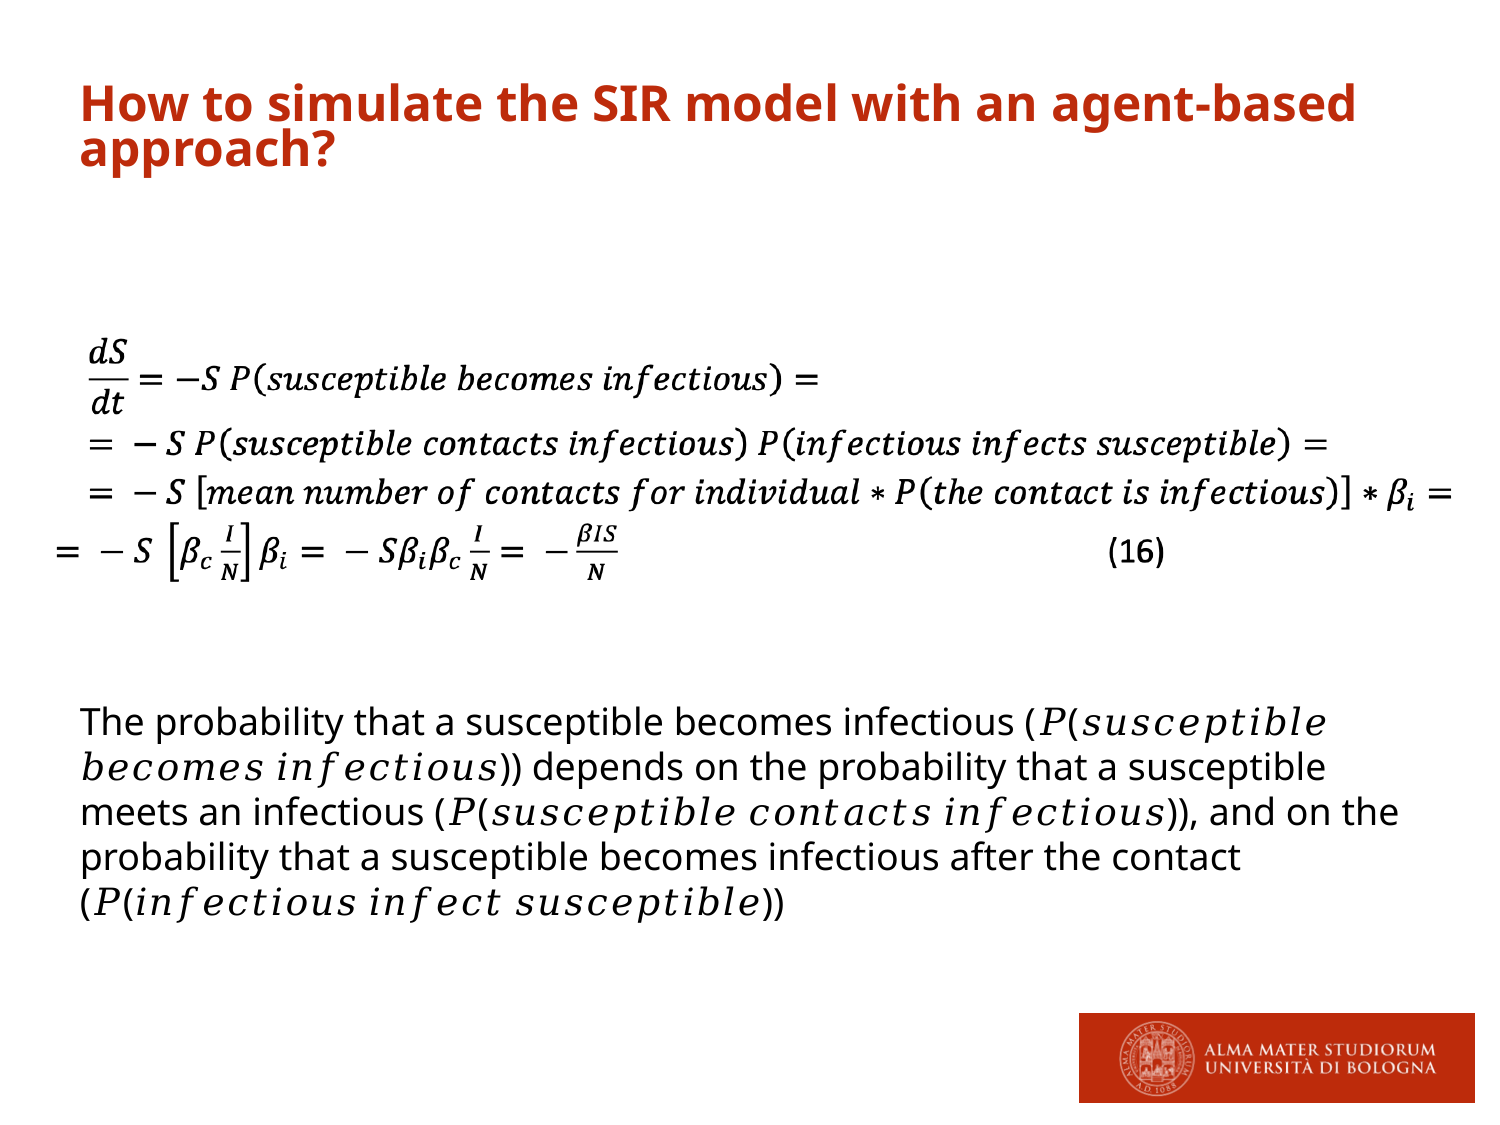

# How to simulate the SIR model with an agent-based approach?
The probability that a susceptible becomes infectious (𝑃(𝑠𝑢𝑠𝑐𝑒𝑝𝑡𝑖𝑏𝑙𝑒 𝑏𝑒𝑐𝑜𝑚𝑒𝑠 𝑖𝑛𝑓𝑒𝑐𝑡𝑖𝑜𝑢𝑠)) depends on the probability that a susceptible meets an infectious (𝑃(𝑠𝑢𝑠𝑐𝑒𝑝𝑡𝑖𝑏𝑙𝑒 𝑐𝑜𝑛𝑡𝑎𝑐𝑡𝑠 𝑖𝑛𝑓𝑒𝑐𝑡𝑖𝑜𝑢𝑠)), and on the probability that a susceptible becomes infectious after the contact (𝑃(𝑖𝑛𝑓𝑒𝑐𝑡𝑖𝑜𝑢𝑠 𝑖𝑛𝑓𝑒𝑐𝑡 𝑠𝑢𝑠𝑐𝑒𝑝𝑡𝑖𝑏𝑙𝑒))